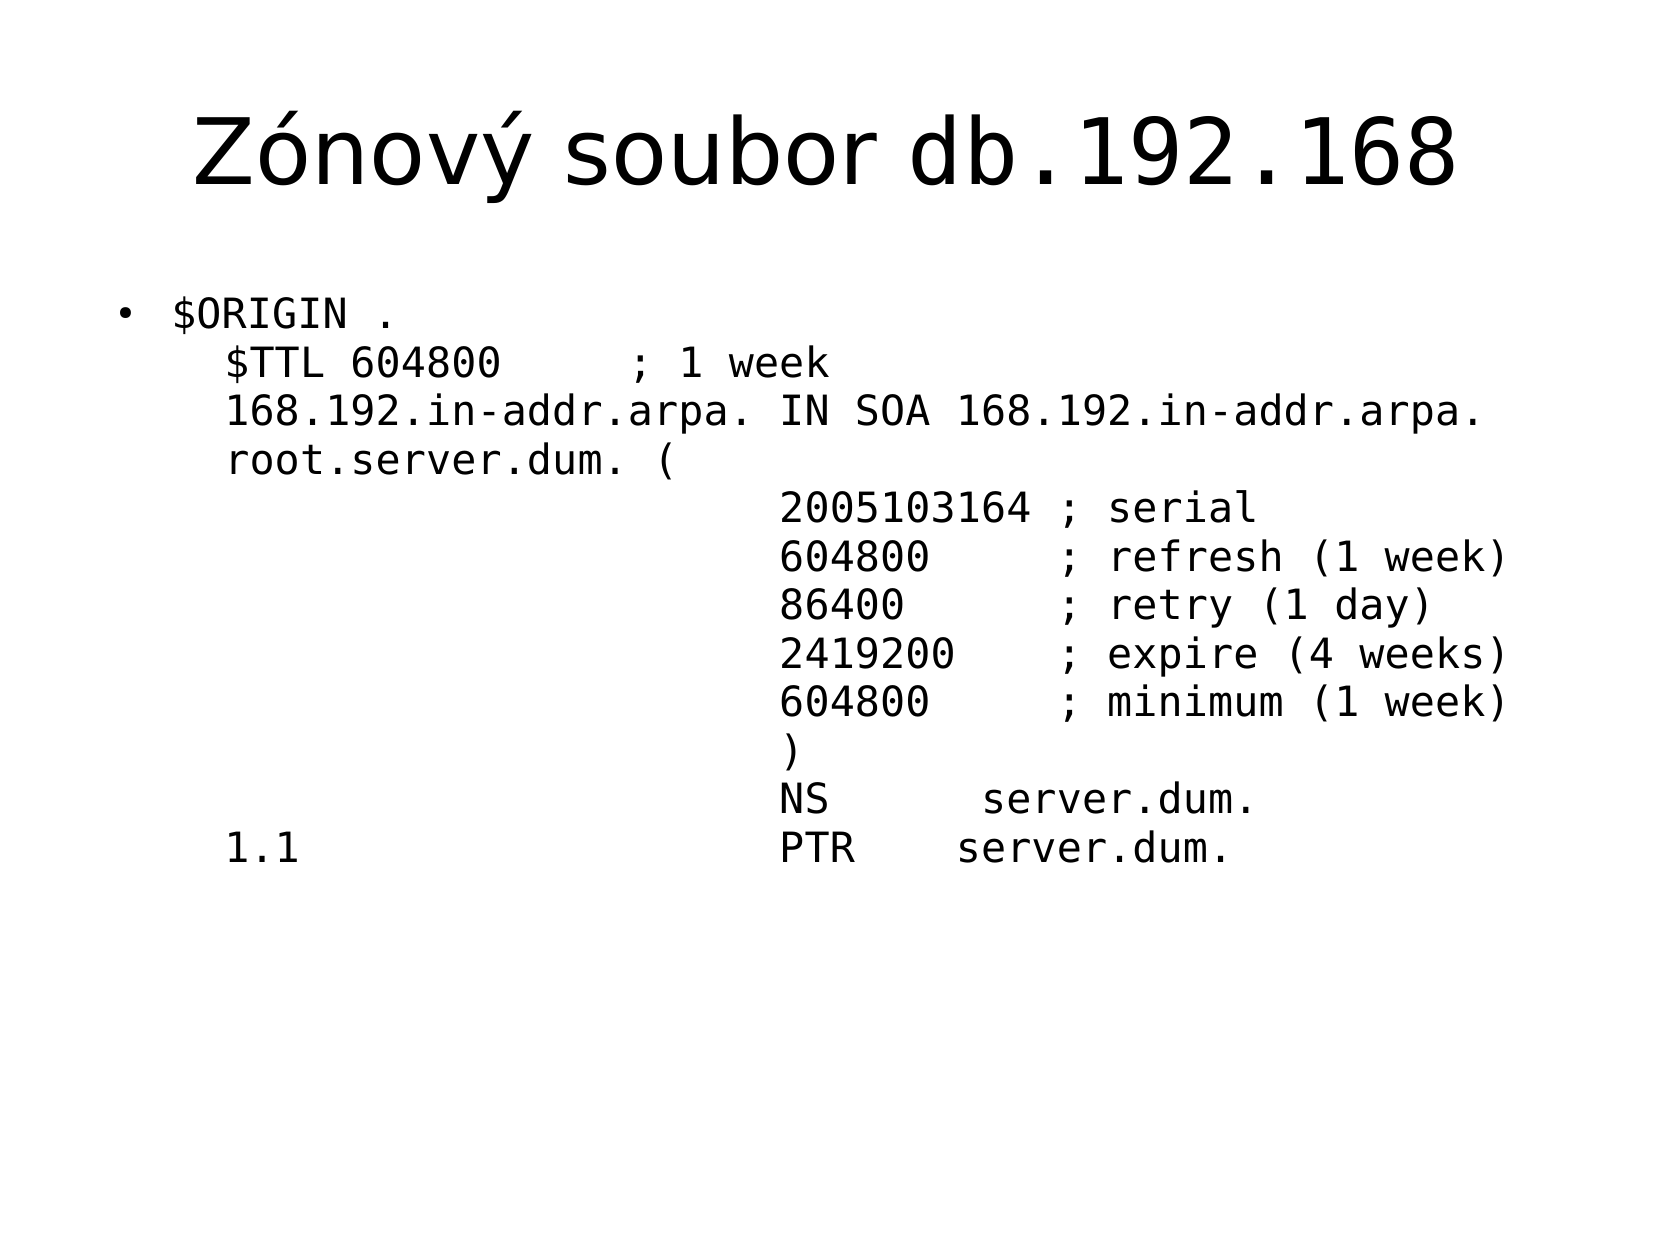

# Zónový soubor db.192.168
$ORIGIN .
$TTL 604800 ; 1 week
168.192.in-addr.arpa. IN SOA 168.192.in-addr.arpa. root.server.dum. (
 2005103164 ; serial
 604800 ; refresh (1 week)
 86400 ; retry (1 day)
 2419200 ; expire (4 weeks)
 604800 ; minimum (1 week)
 )
 NS server.dum.
1.1 PTR server.dum.